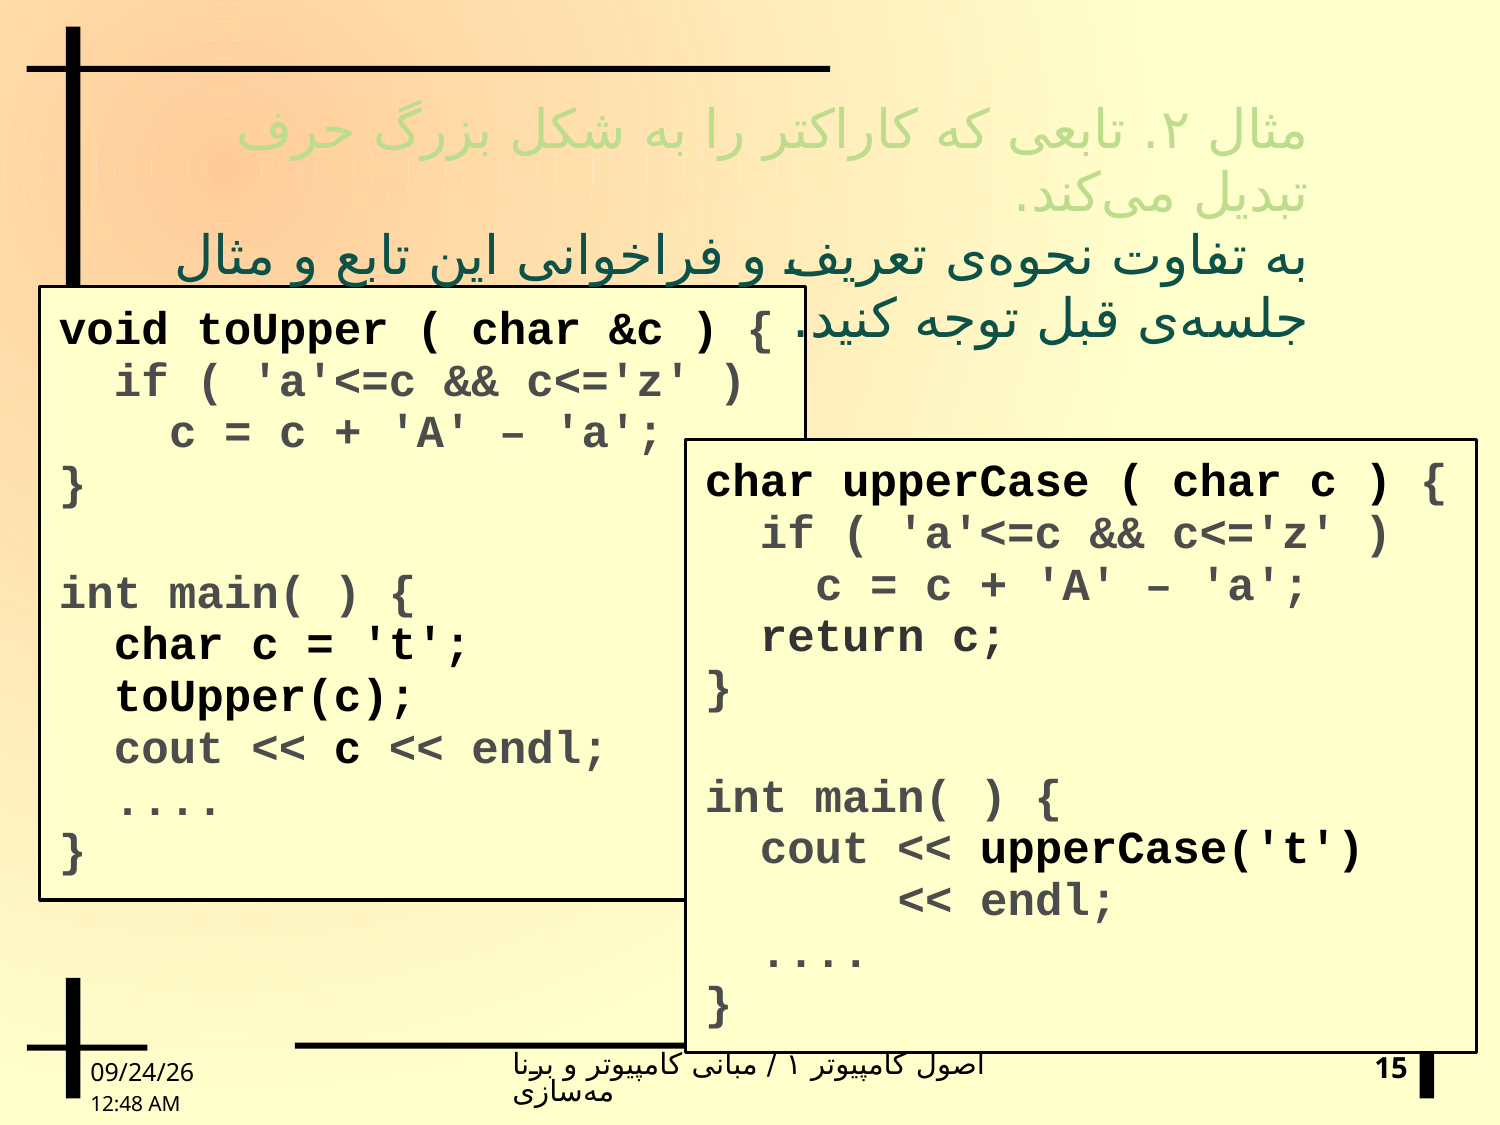

مثال ۲. تابعی که کاراکتر را به شکل بزرگ حرف تبدیل می‌کند.
به تفاوت نحوه‌ی تعریف و فراخوانی این تابع و مثال جلسه‌ی قبل توجه کنید.
# void toUpper ( char &c ) {
 if ( 'a'<=c && c<='z' )
 c = c + 'A' – 'a';
}
int main( ) {
 char c = 't';
 toUpper(c);
 cout << c << endl;
 ....
}
char upperCase ( char c ) {
 if ( 'a'<=c && c<='z' )
 c = c + 'A' – 'a';
 return c;
}
int main( ) {
 cout << upperCase('t')
 << endl;
 ....
}
اصول کامپیوتر ۱ / مبانی کامپیوتر و برنامه‌سازی
15